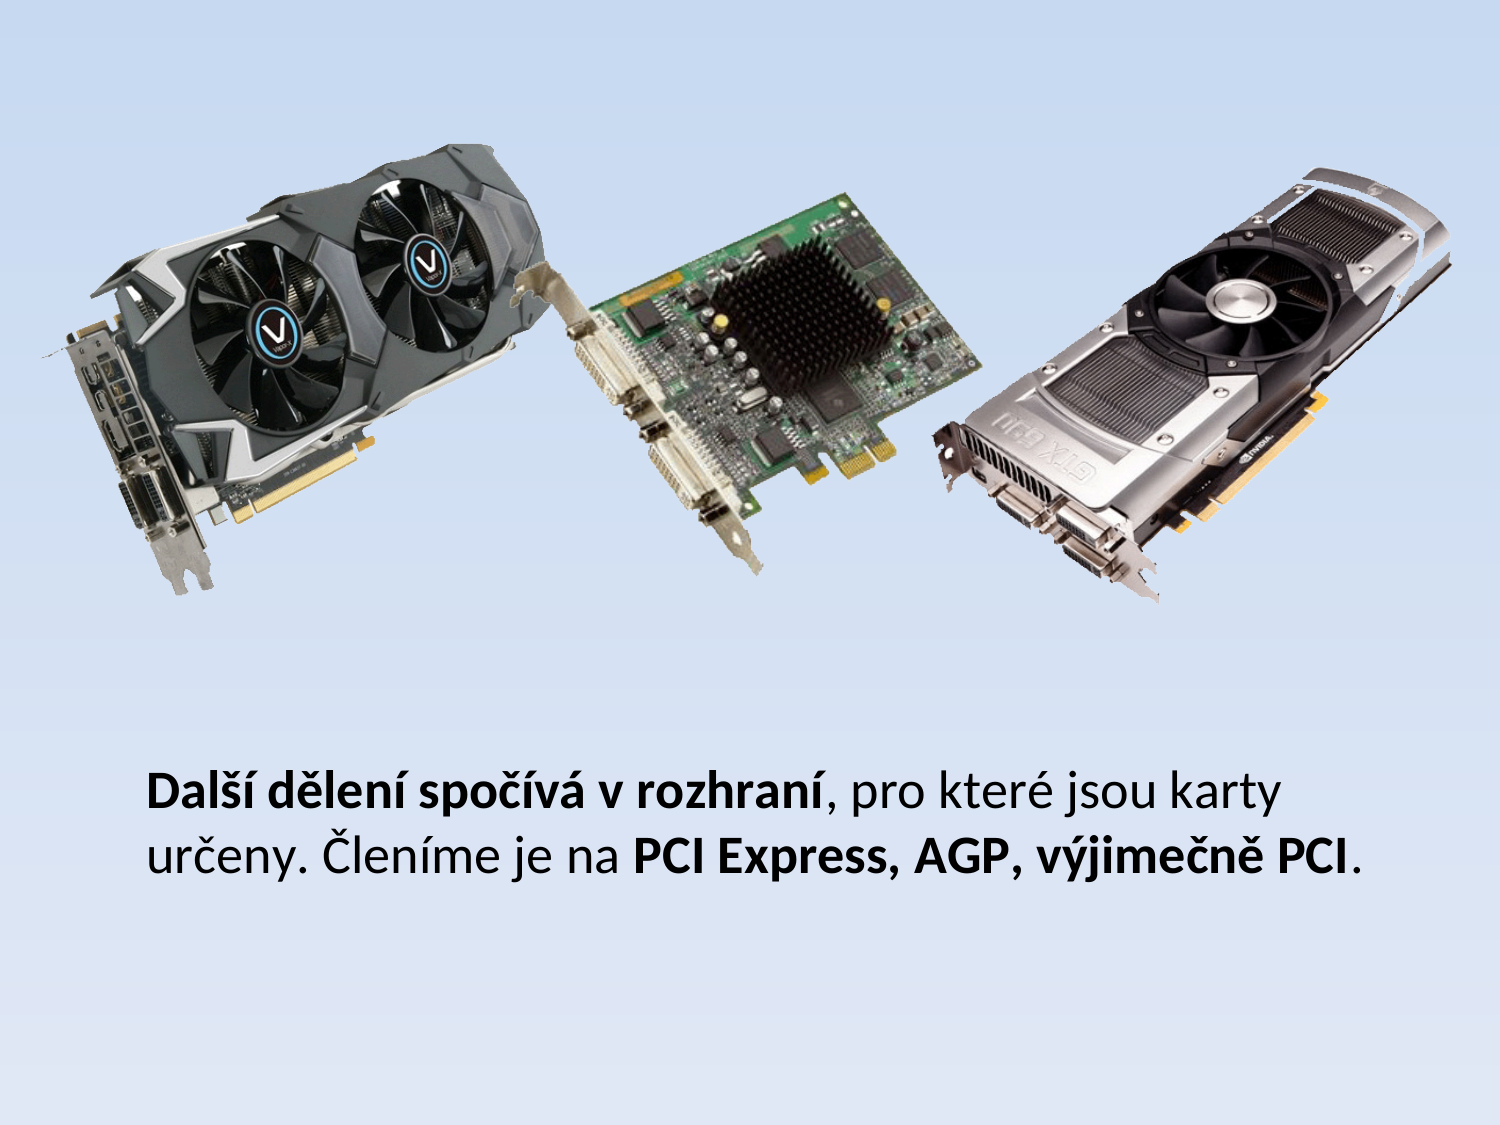

# Další dělení spočívá v rozhraní, pro které jsou karty určeny. Členíme je na PCI Express, AGP, výjimečně PCI.